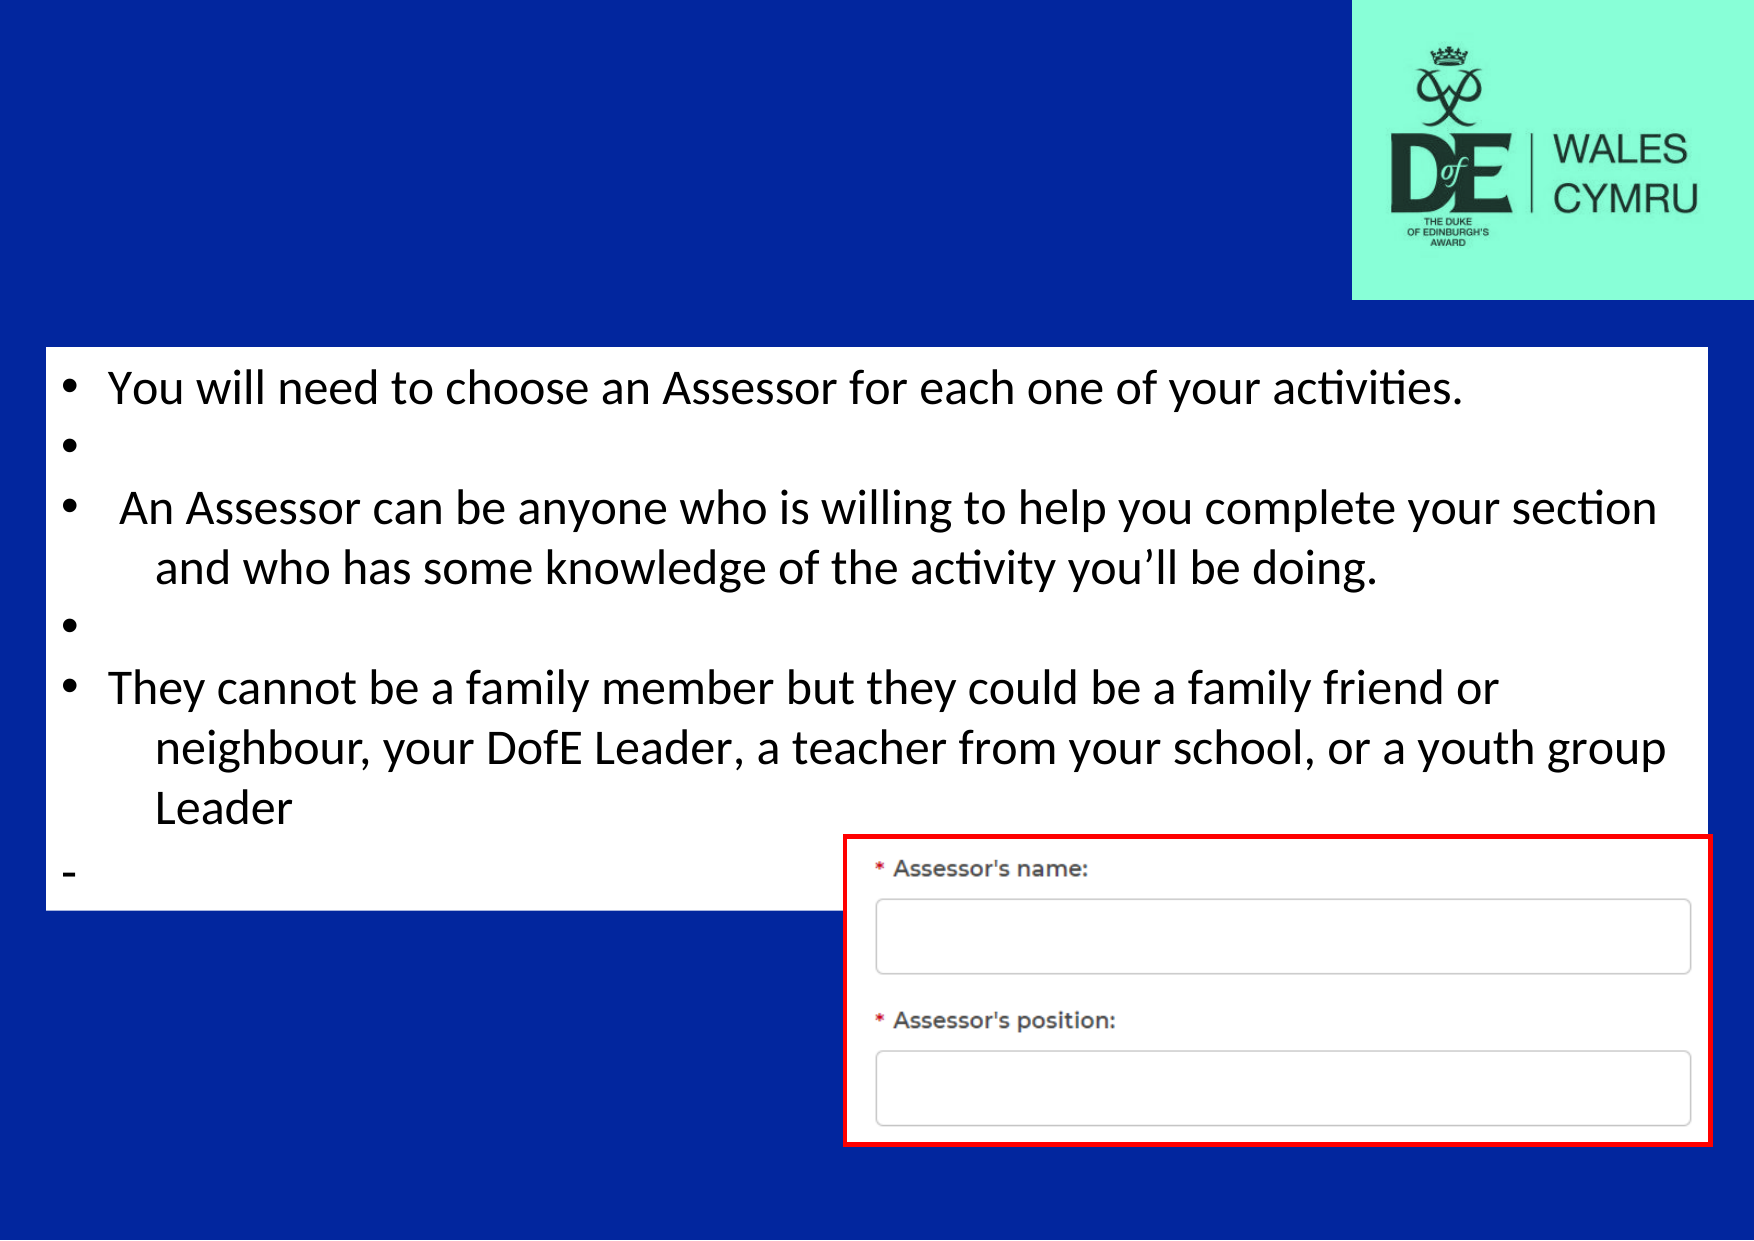

You will need to choose an Assessor for each one of your activities.
 An Assessor can be anyone who is willing to help you complete your section and who has some knowledge of the activity you’ll be doing.
They cannot be a family member but they could be a family friend or neighbour, your DofE Leader, a teacher from your school, or a youth group Leader
# Choosing Assessors